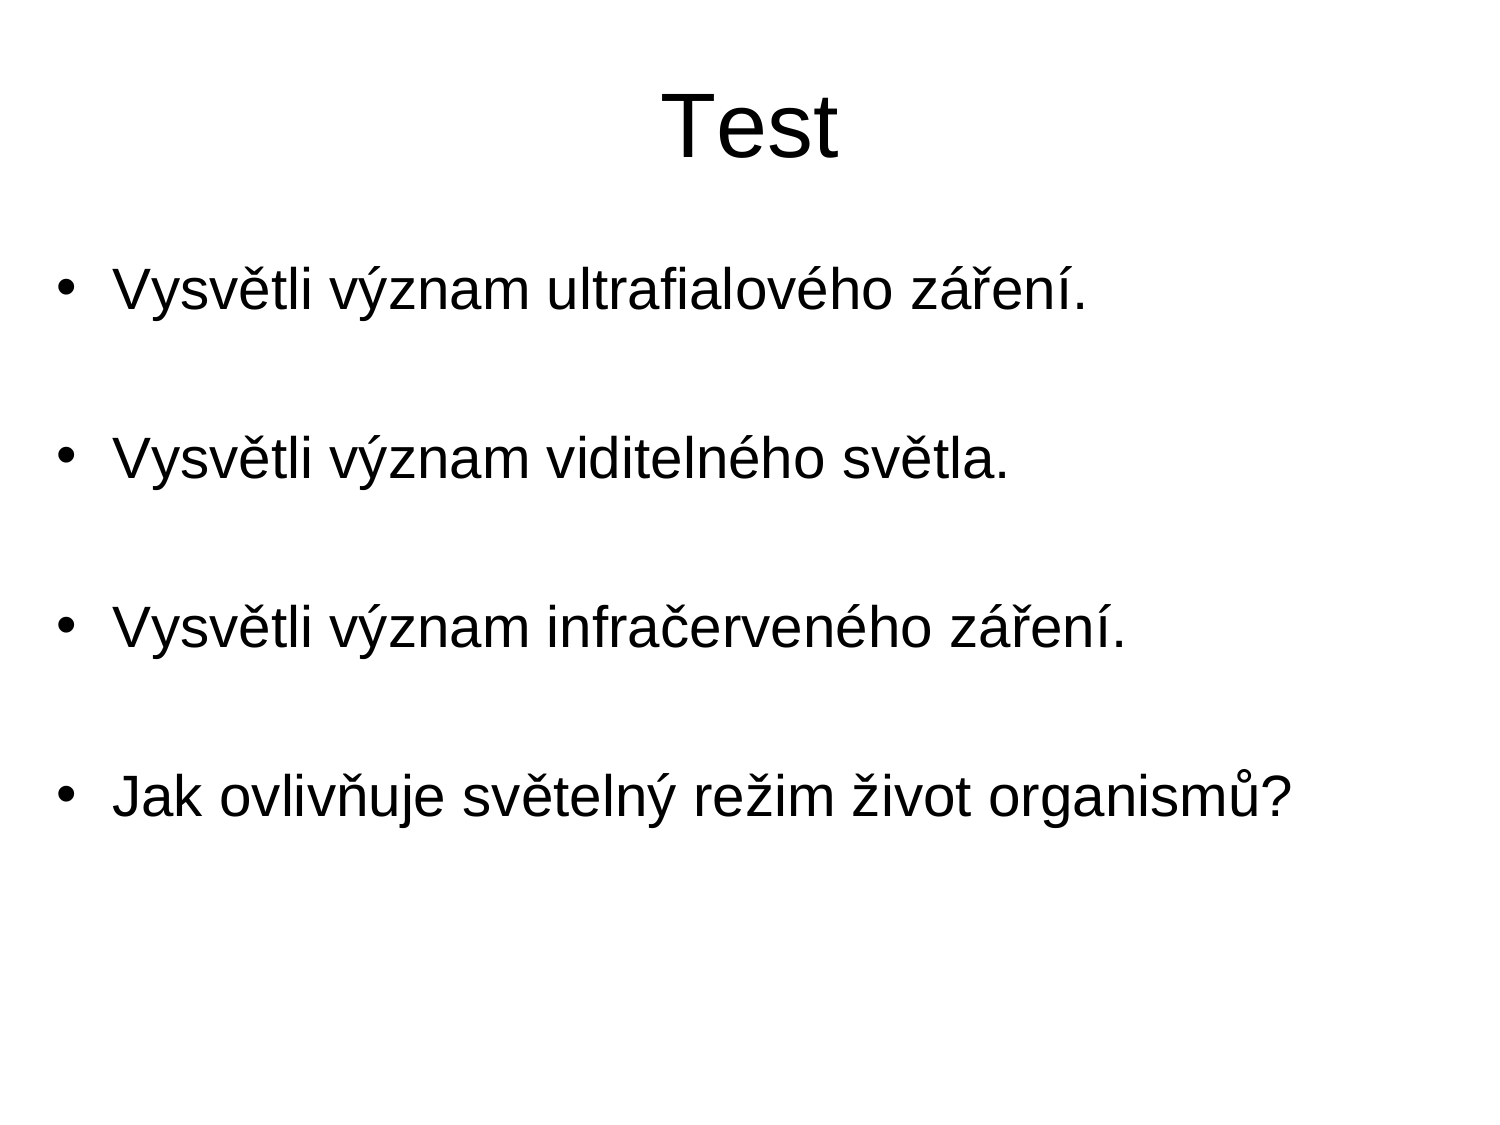

# Test
Vysvětli význam ultrafialového záření.
Vysvětli význam viditelného světla.
Vysvětli význam infračerveného záření.
Jak ovlivňuje světelný režim život organismů?